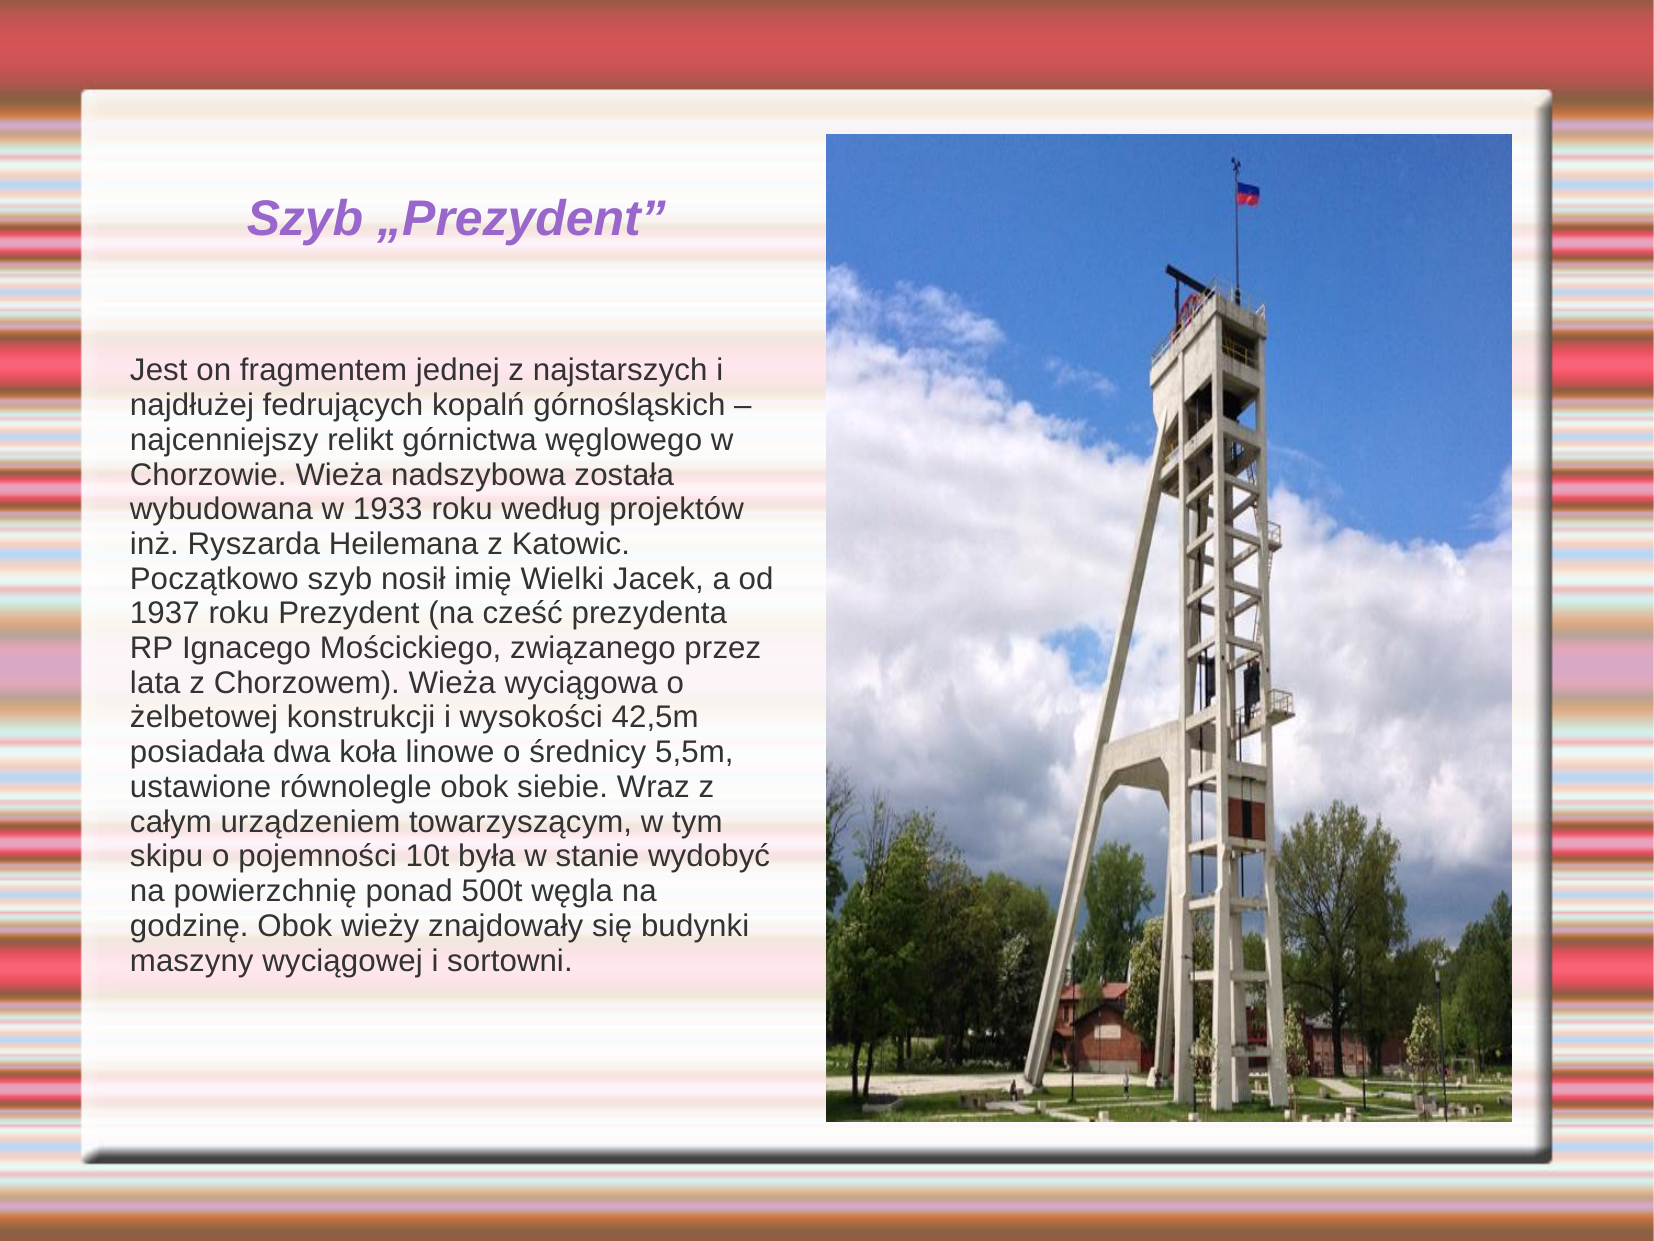

# Szyb „Prezydent”
Jest on fragmentem jednej z najstarszych i najdłużej fedrujących kopalń górnośląskich – najcenniejszy relikt górnictwa węglowego w Chorzowie. Wieża nadszybowa została wybudowana w 1933 roku według projektów inż. Ryszarda Heilemana z Katowic. Początkowo szyb nosił imię Wielki Jacek, a od 1937 roku Prezydent (na cześć prezydenta RP Ignacego Mościckiego, związanego przez lata z Chorzowem). Wieża wyciągowa o żelbetowej konstrukcji i wysokości 42,5m posiadała dwa koła linowe o średnicy 5,5m, ustawione równolegle obok siebie. Wraz z całym urządzeniem towarzyszącym, w tym skipu o pojemności 10t była w stanie wydobyć na powierzchnię ponad 500t węgla na godzinę. Obok wieży znajdowały się budynki maszyny wyciągowej i sortowni.